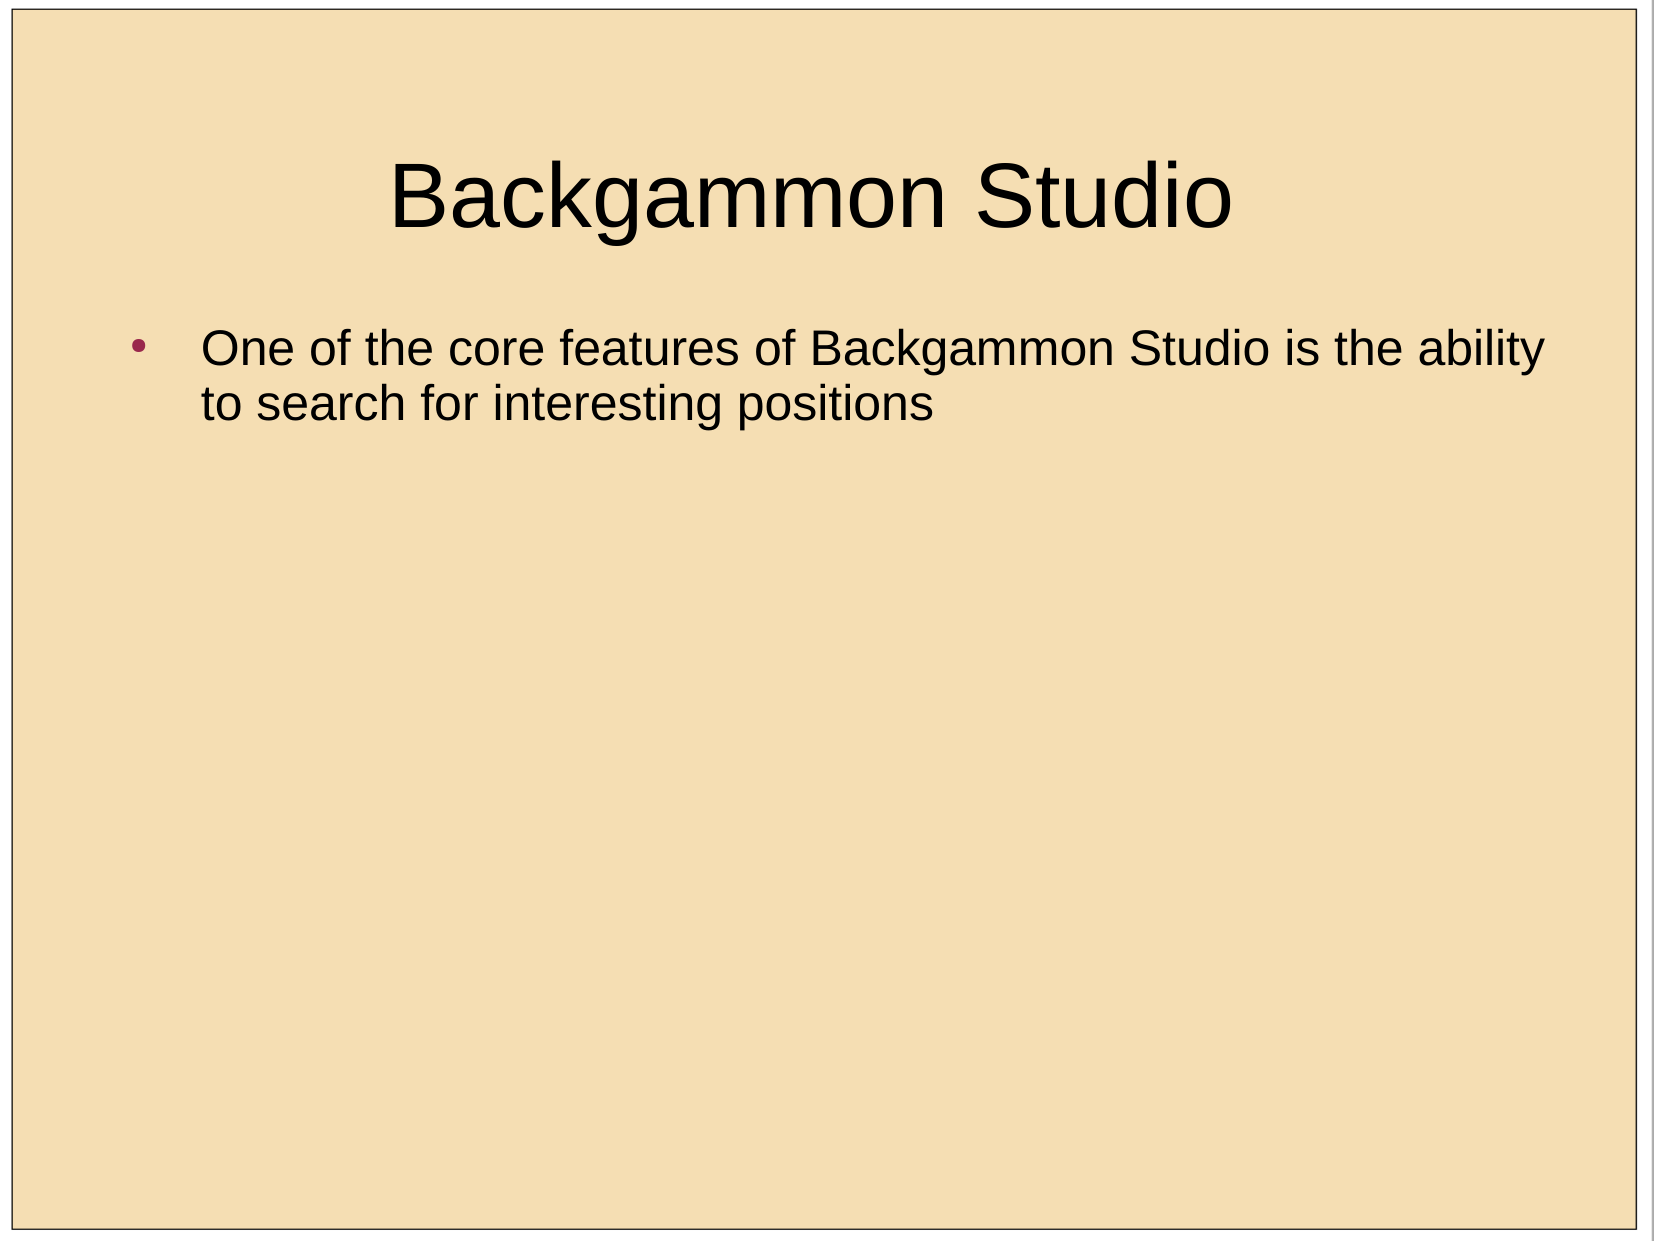

# Backgammon Studio
One of the core features of Backgammon Studio is the ability to search for interesting positions